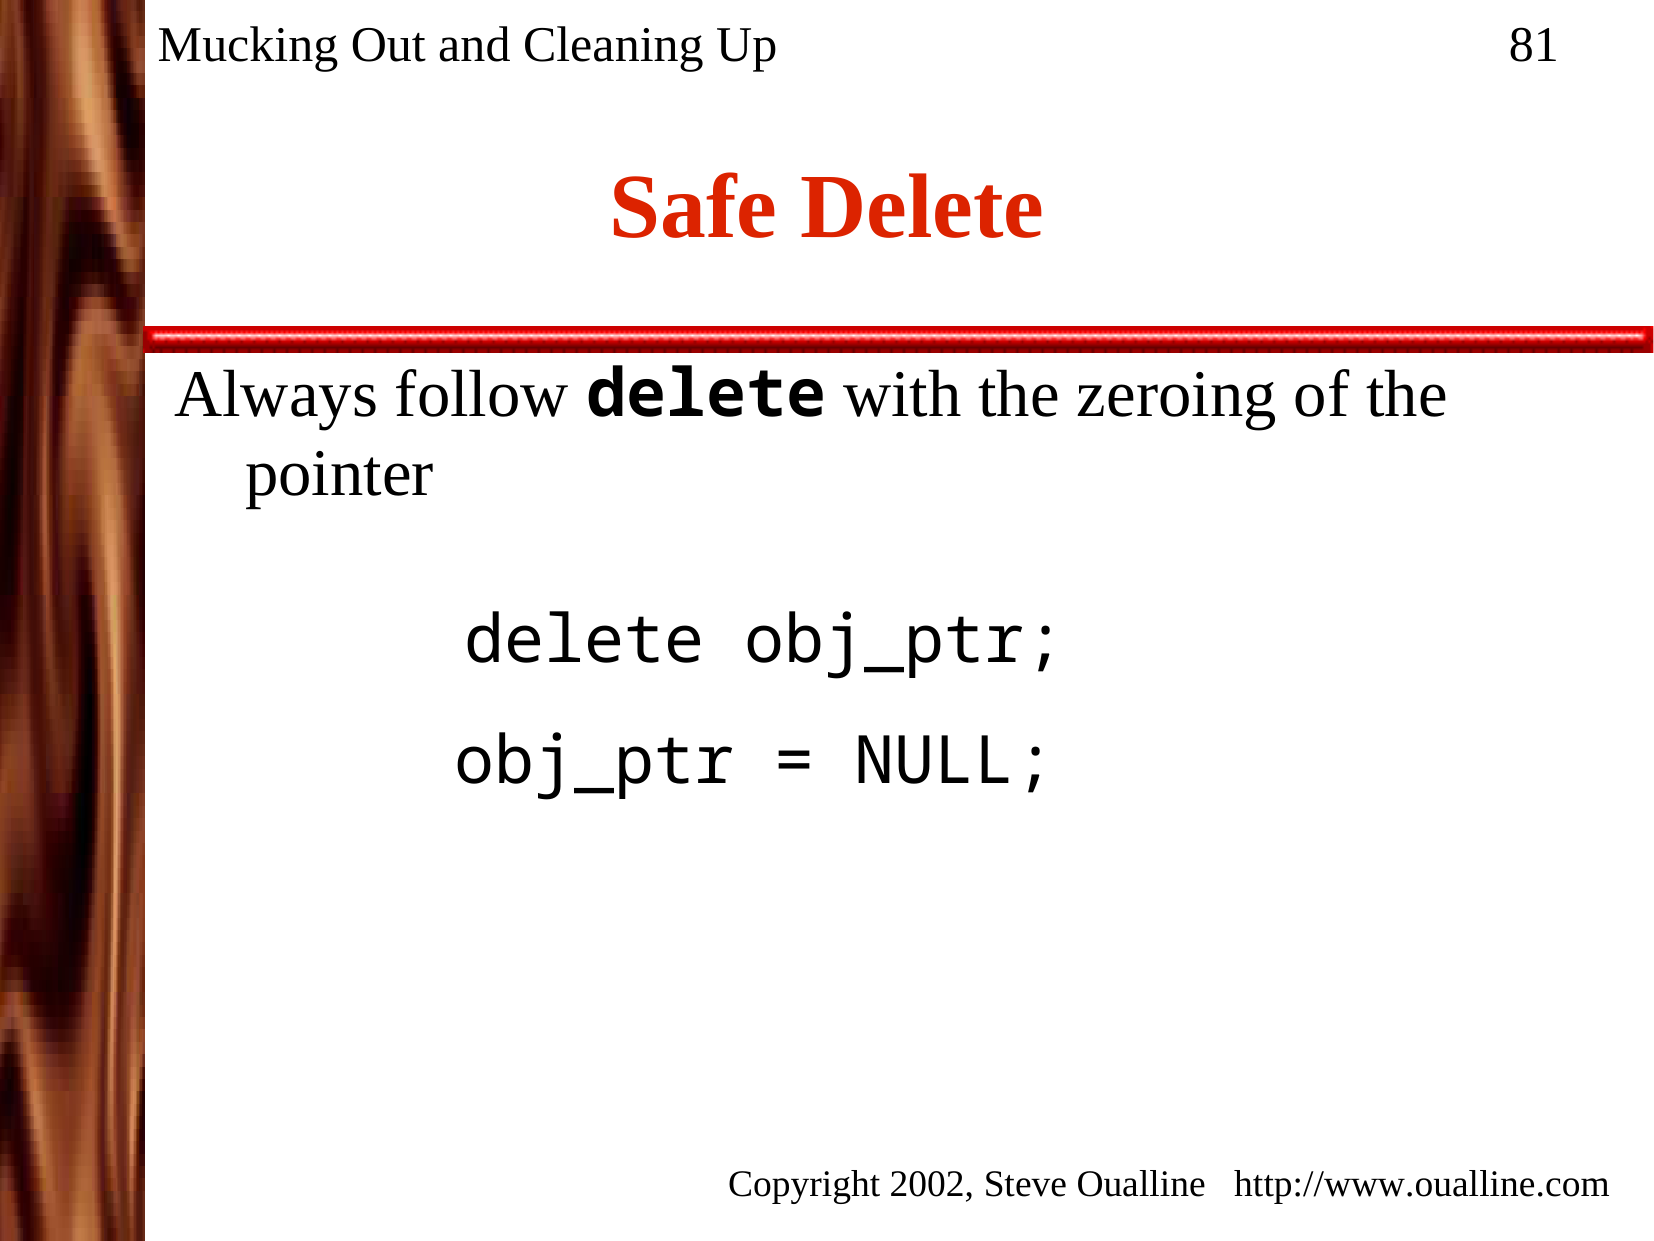

# Safe Delete
Always follow delete with the zeroing of the pointer
 delete obj_ptr;
 obj_ptr = NULL;